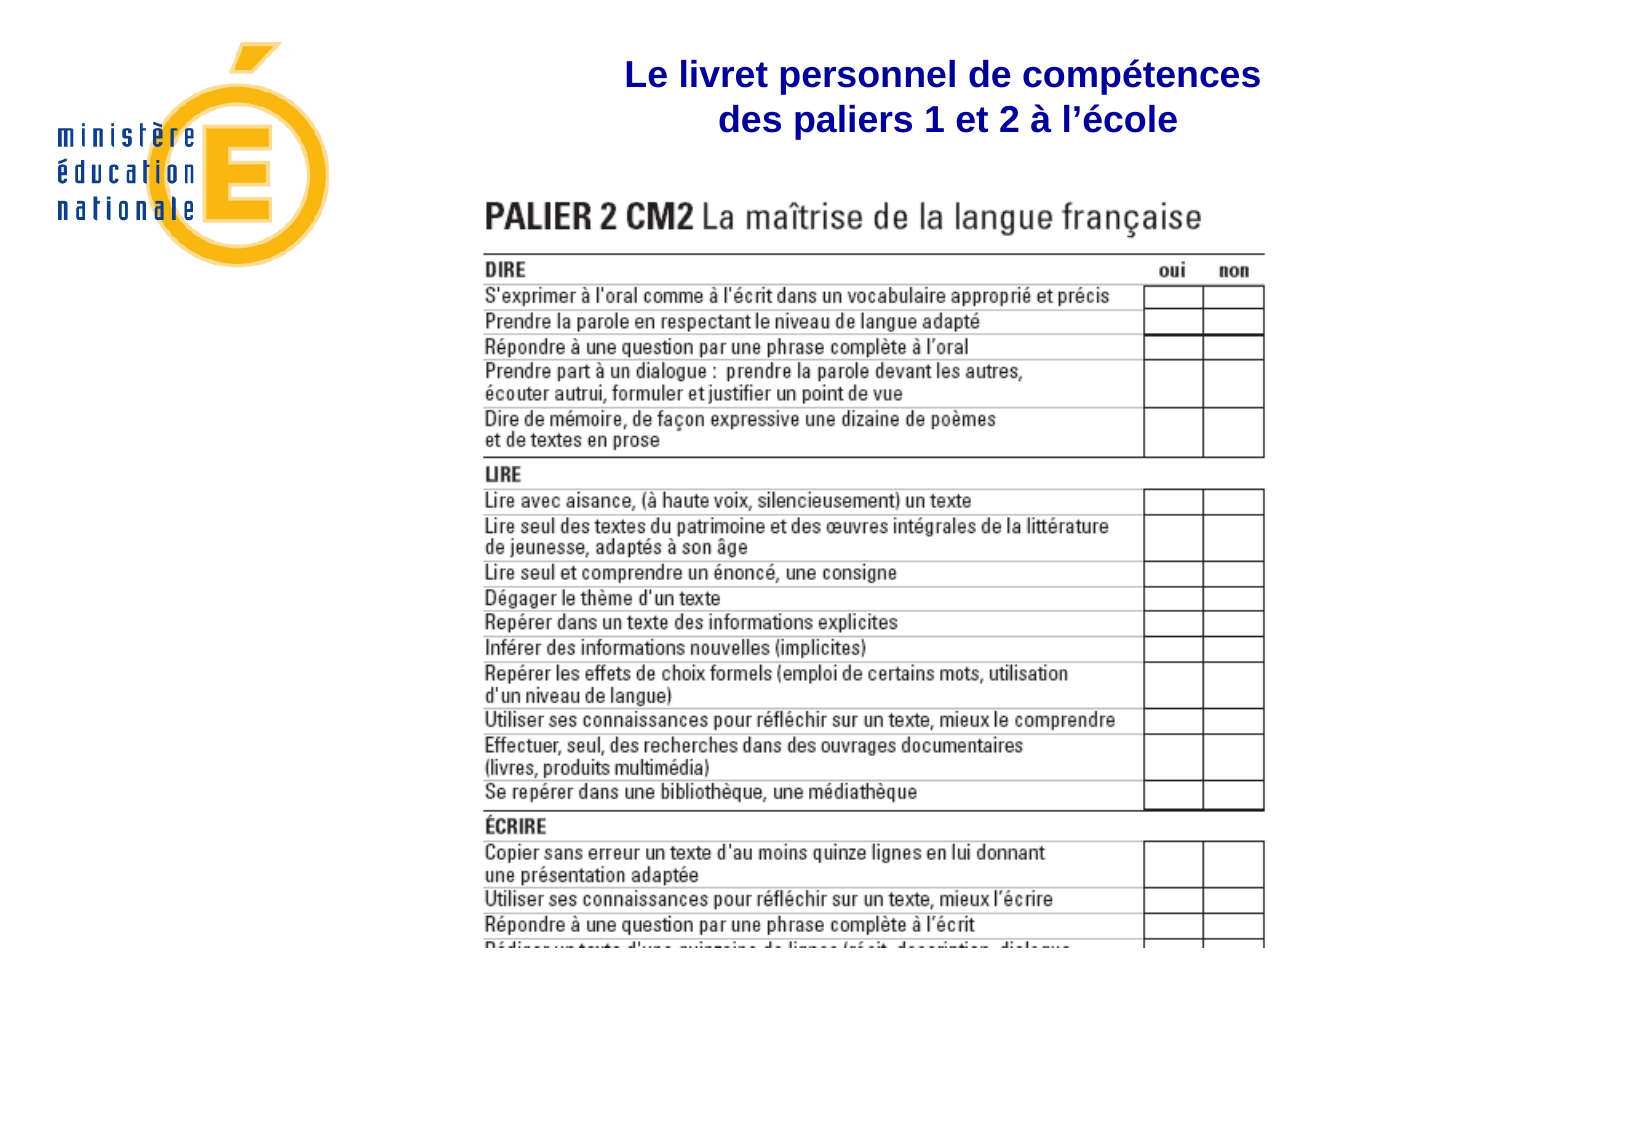

Le livret personnel de compétences
des paliers 1 et 2 à l’école